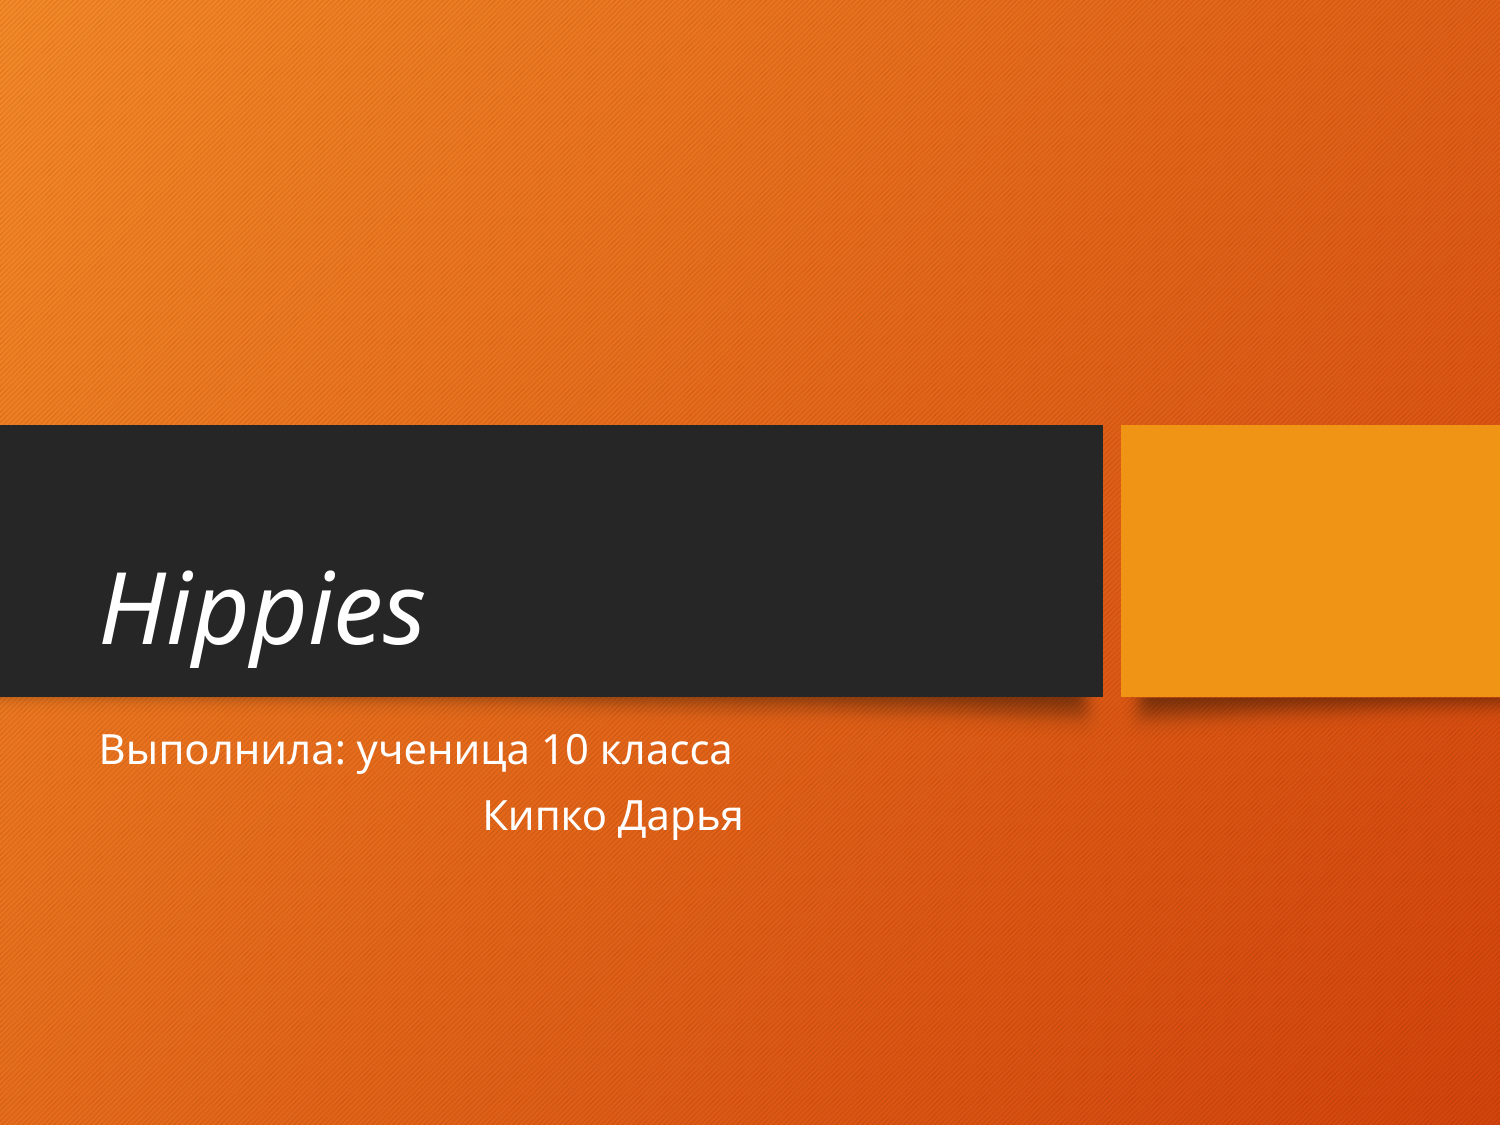

# Hippies
Выполнила: ученица 10 класса
Кипко Дарья